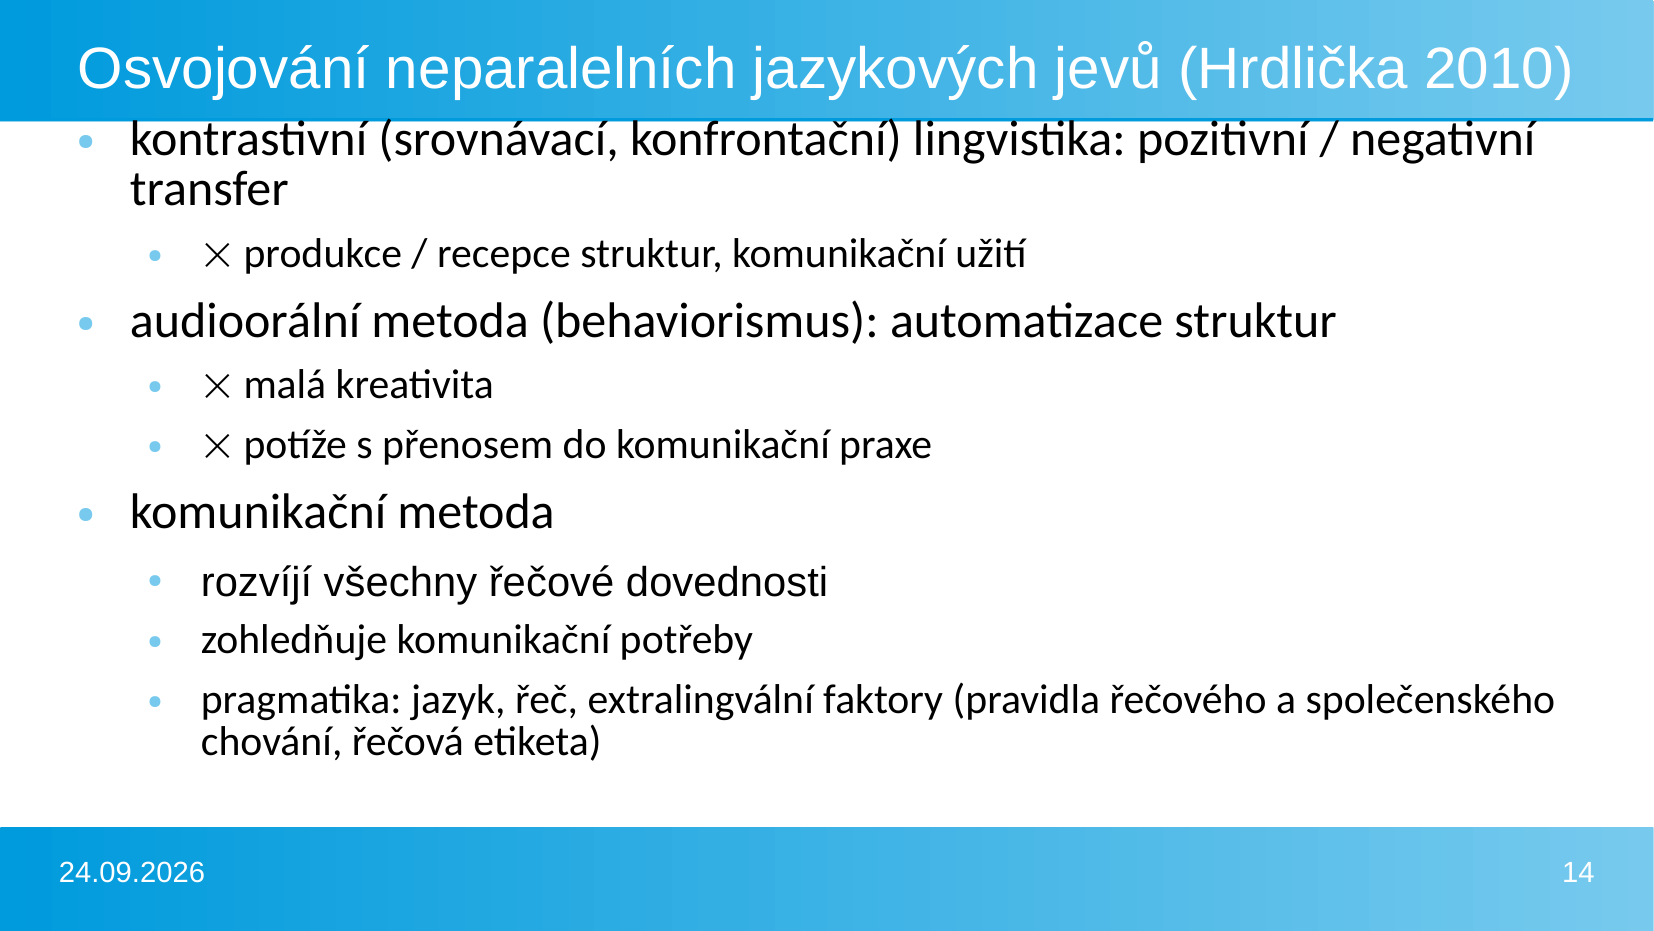

# Osvojování neparalelních jazykových jevů (Hrdlička 2010)
kontrastivní (srovnávací, konfrontační) lingvistika: pozitivní / negativní transfer
 produkce / recepce struktur, komunikační užití
audioorální metoda (behaviorismus): automatizace struktur
 malá kreativita
 potíže s přenosem do komunikační praxe
komunikační metoda
rozvíjí všechny řečové dovednosti
zohledňuje komunikační potřeby
pragmatika: jazyk, řeč, extralingvální faktory (pravidla řečového a společenského chování, řečová etiketa)
14